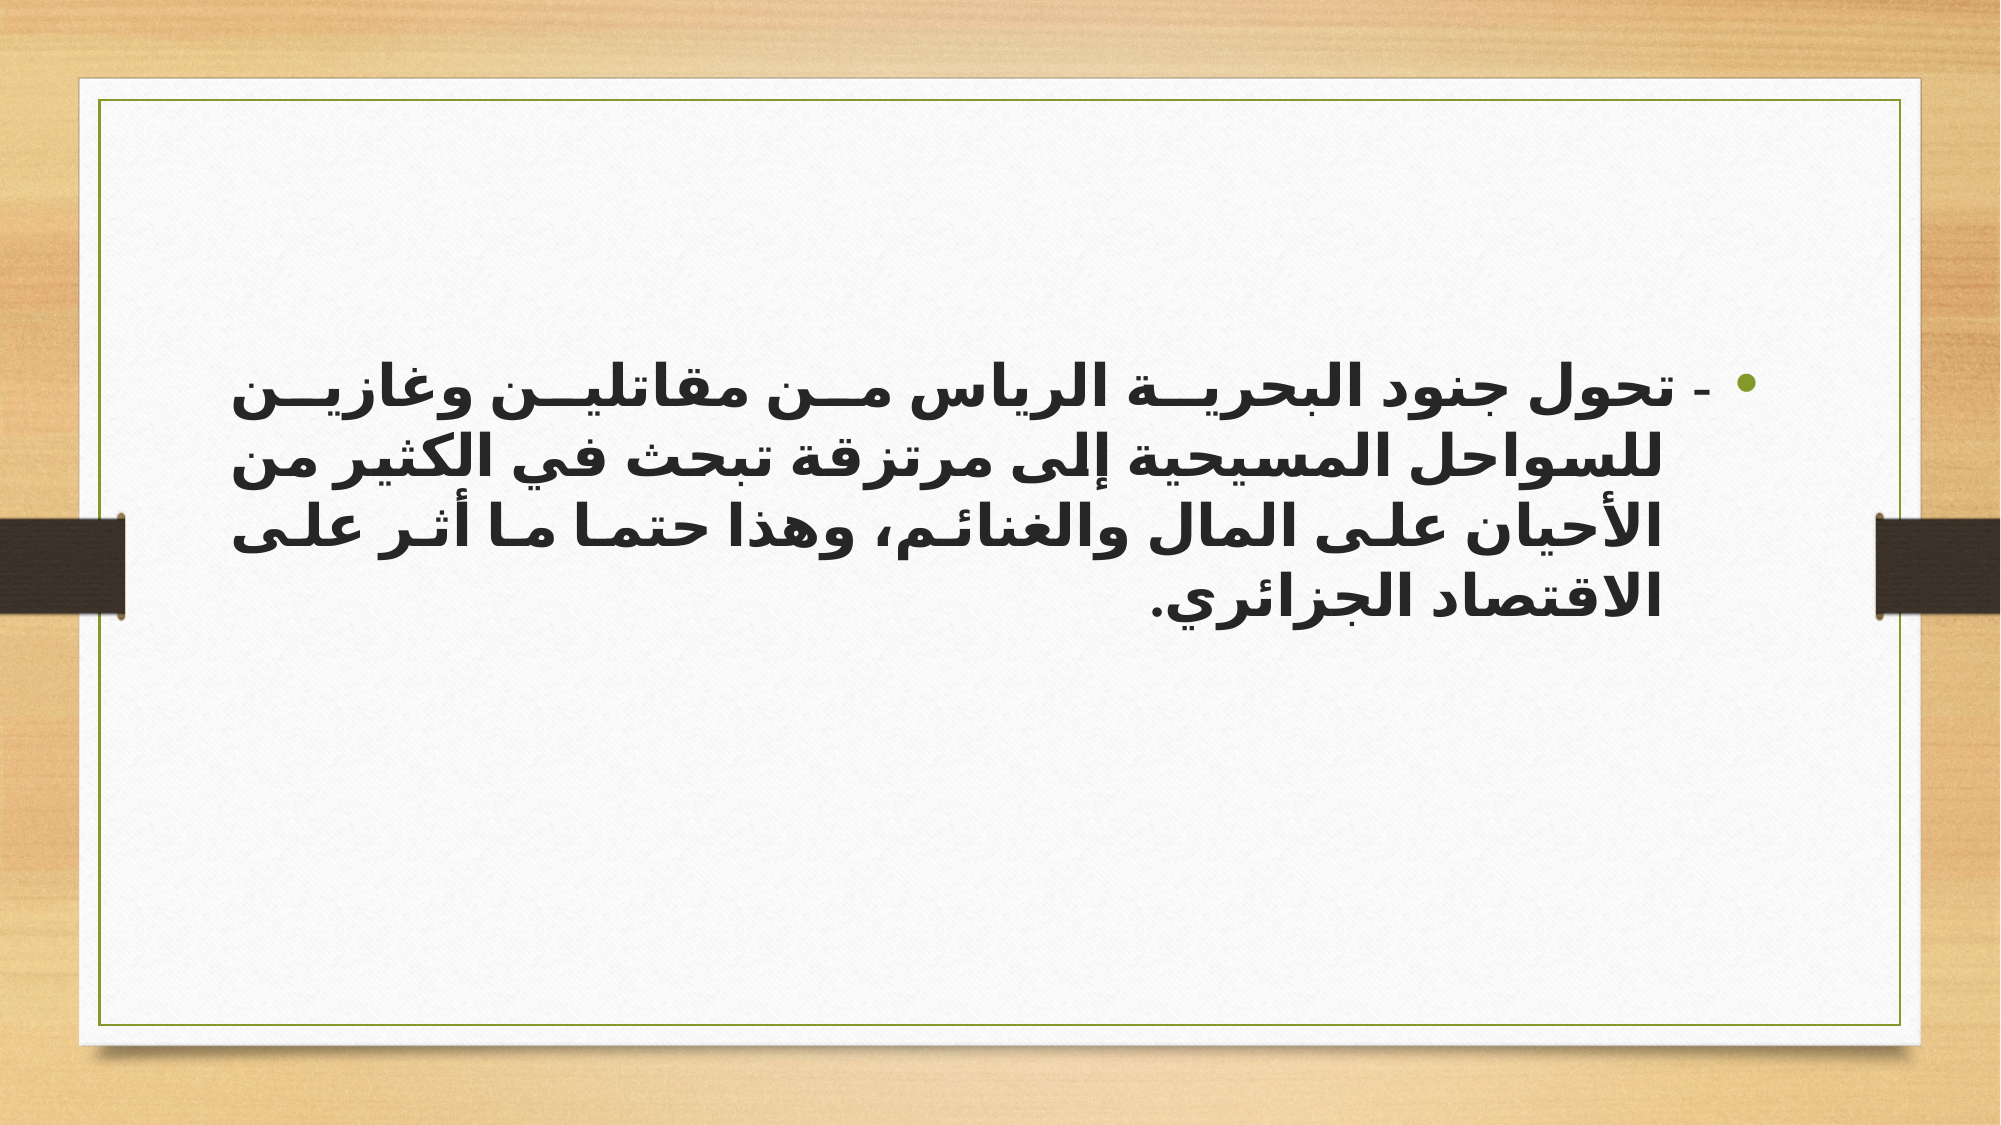

- تحول جنود البحرية الرياس من مقاتلين وغازين للسواحل المسيحية إلى مرتزقة تبحث في الكثير من الأحيان على المال والغنائم، وهذا حتما ما أثر على الاقتصاد الجزائري.